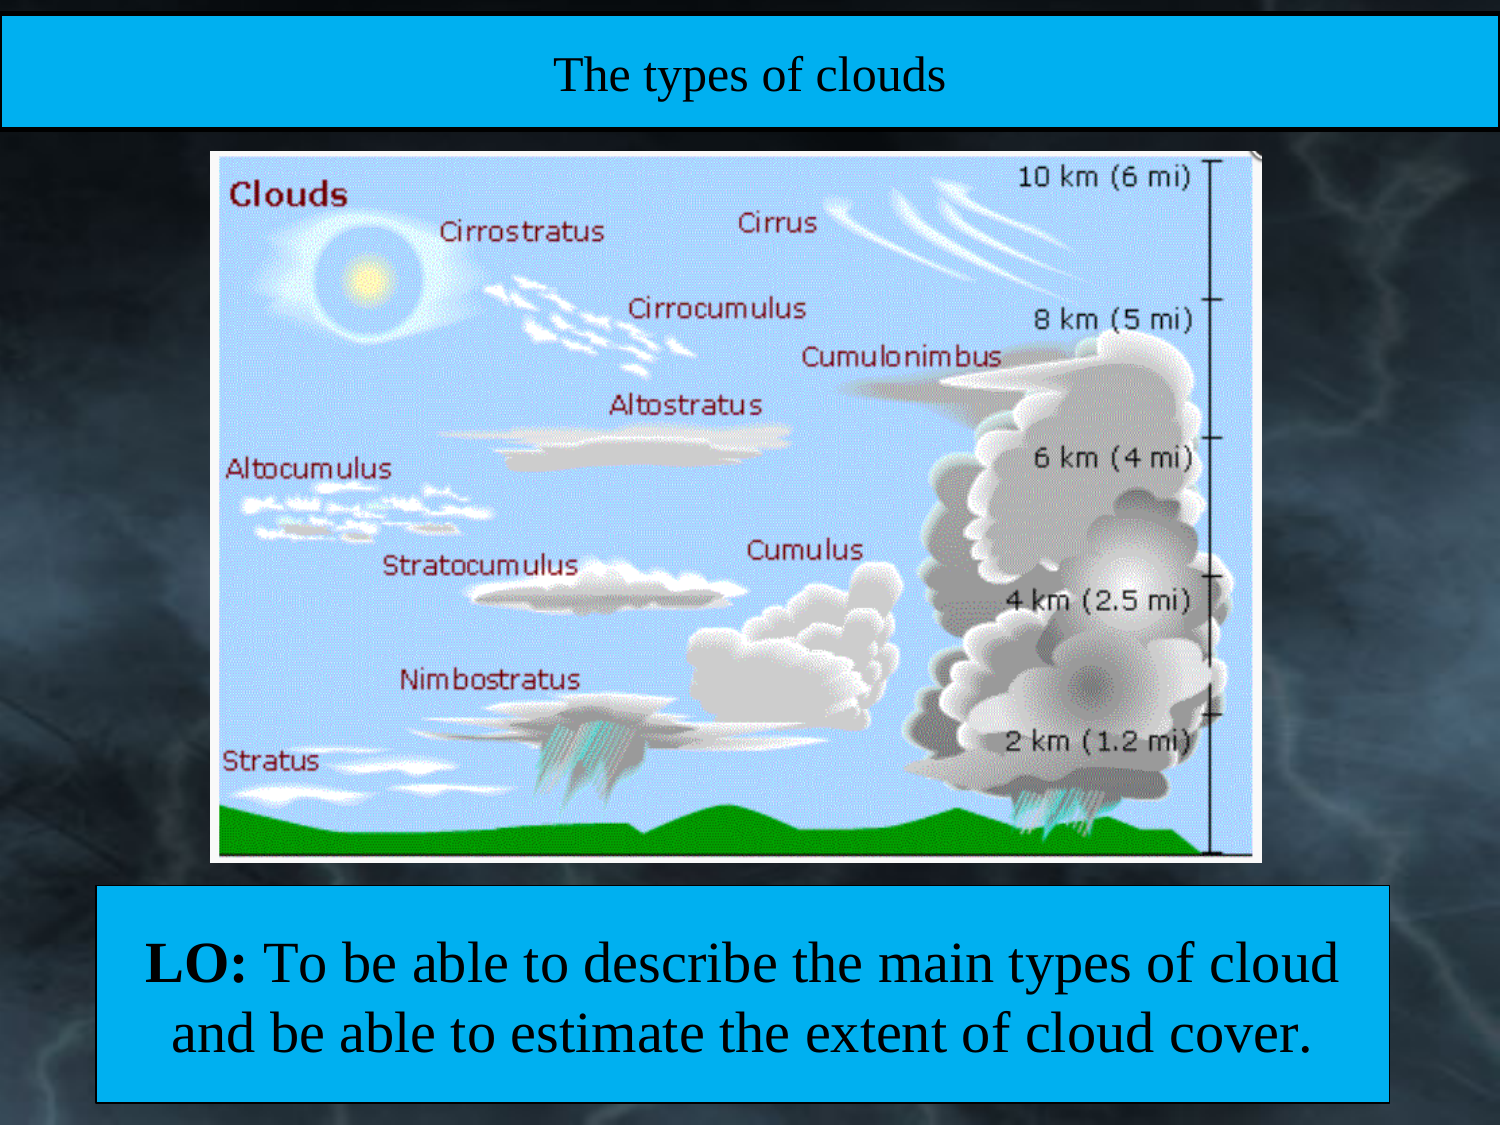

The types of clouds
# LO: To be able to describe the main types of cloud and be able to estimate the extent of cloud cover.